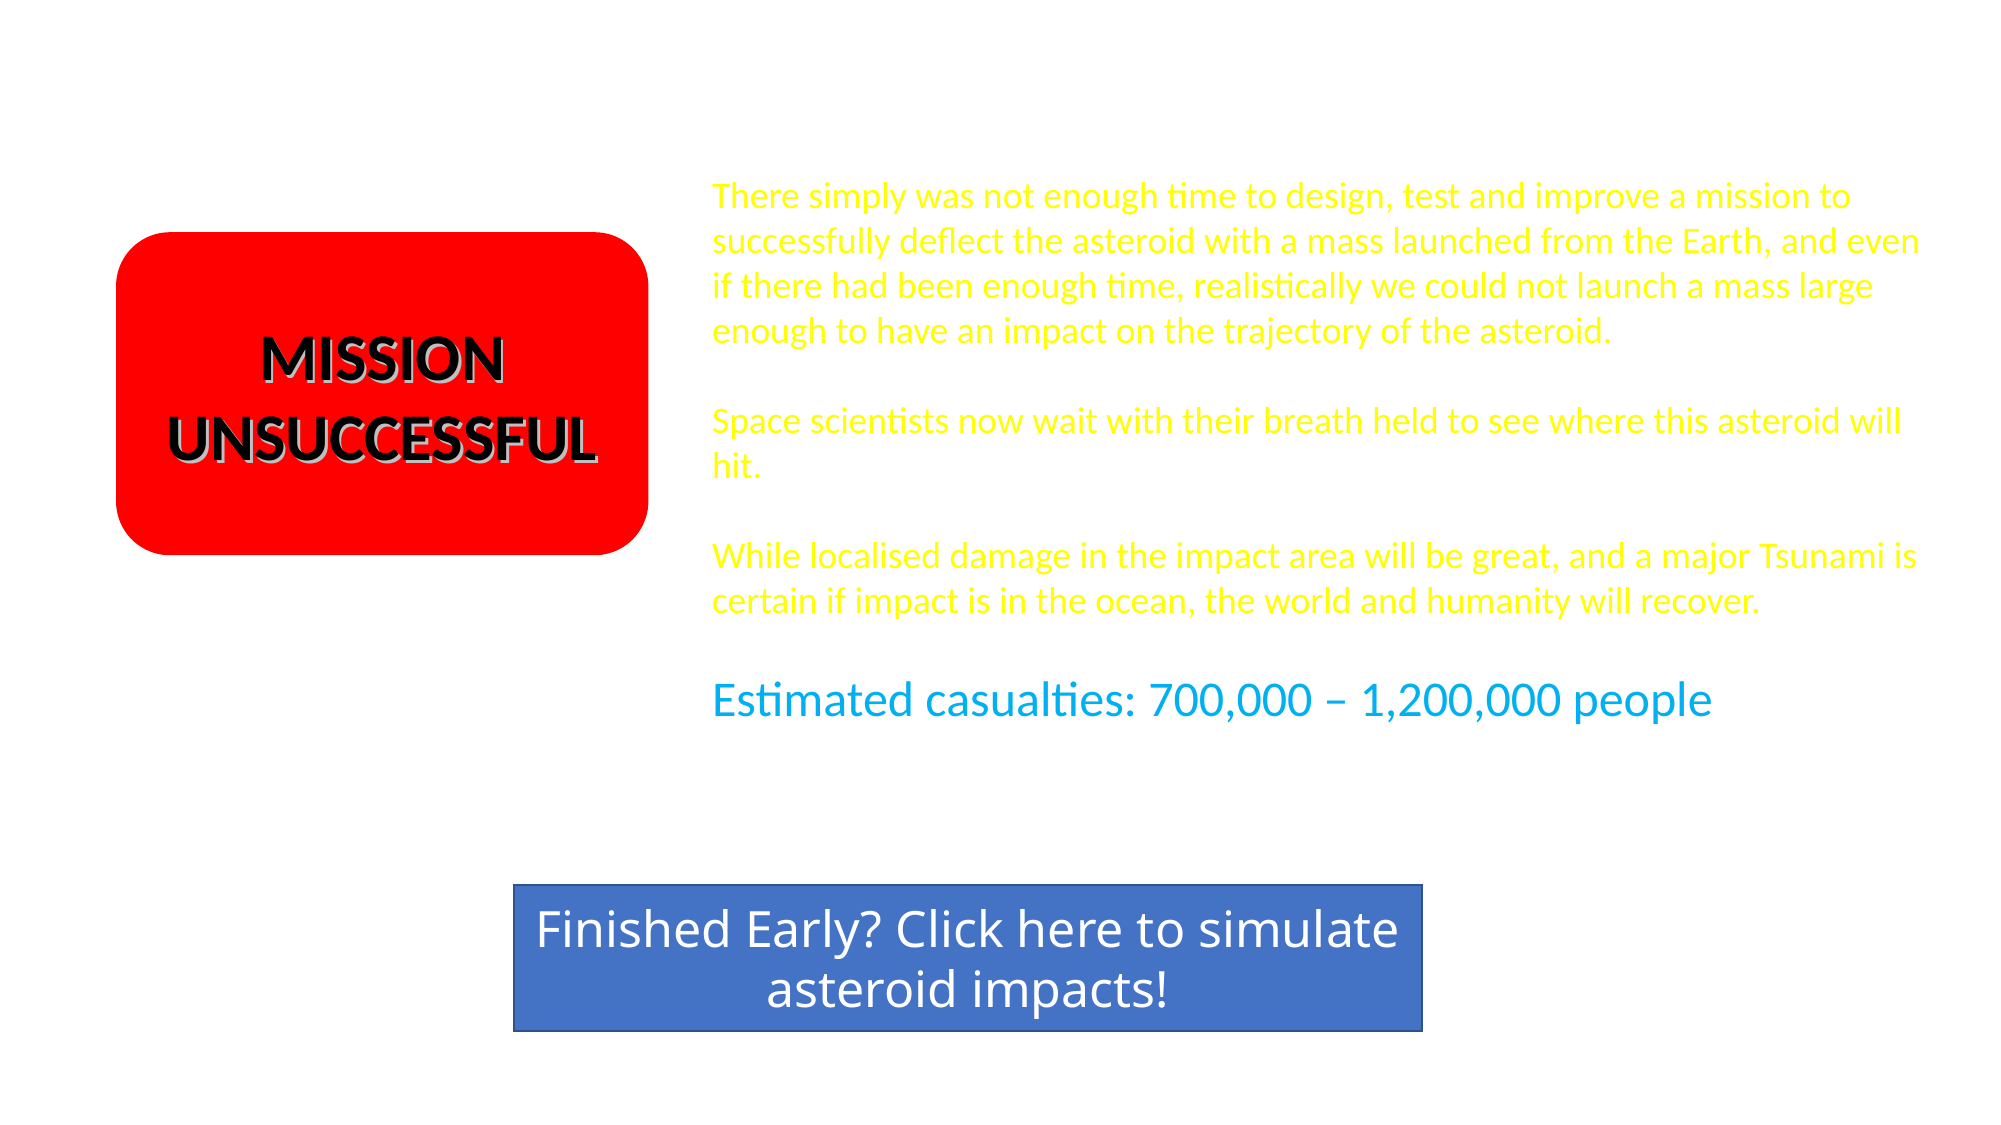

Mission Outcome
There simply was not enough time to design, test and improve a mission to successfully deflect the asteroid with a mass launched from the Earth, and even if there had been enough time, realistically we could not launch a mass large enough to have an impact on the trajectory of the asteroid.
Space scientists now wait with their breath held to see where this asteroid will hit.
While localised damage in the impact area will be great, and a major Tsunami is certain if impact is in the ocean, the world and humanity will recover.
Estimated casualties: 700,000 – 1,200,000 people
MISSION UNSUCCESSFUL
Finished Early? Click here to simulate asteroid impacts!